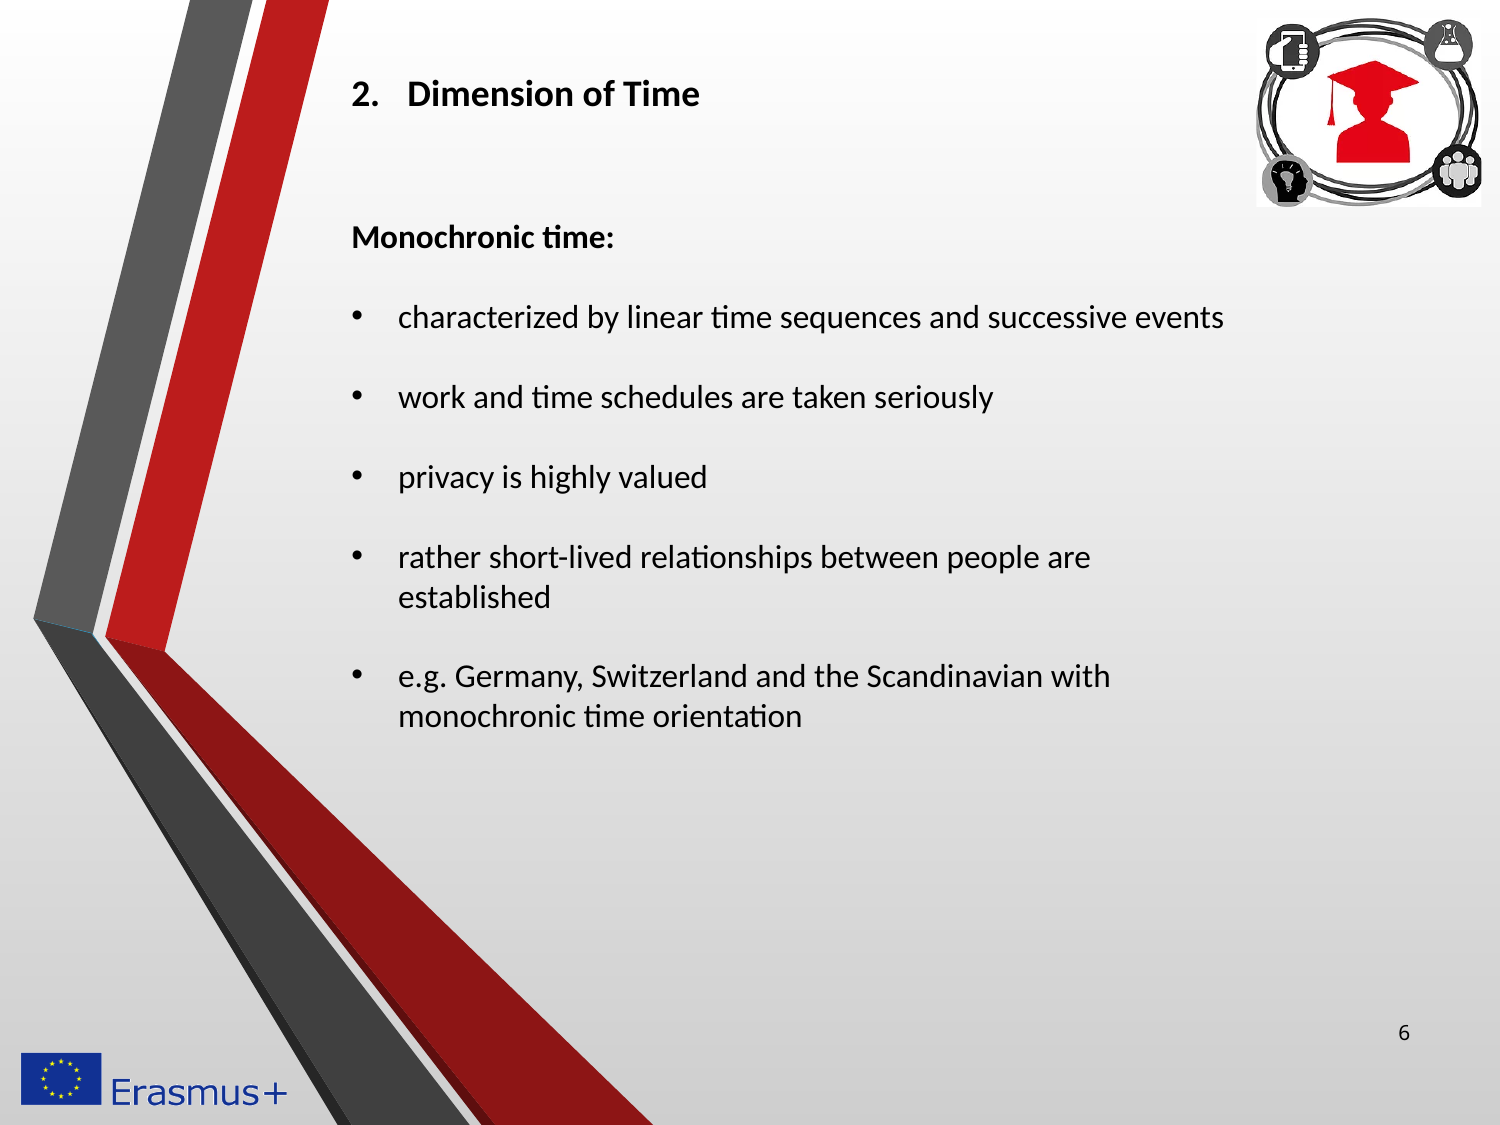

Dimension of Time
Monochronic time:
characterized by linear time sequences and successive events
work and time schedules are taken seriously
privacy is highly valued
rather short-lived relationships between people are established
e.g. Germany, Switzerland and the Scandinavian with monochronic time orientation